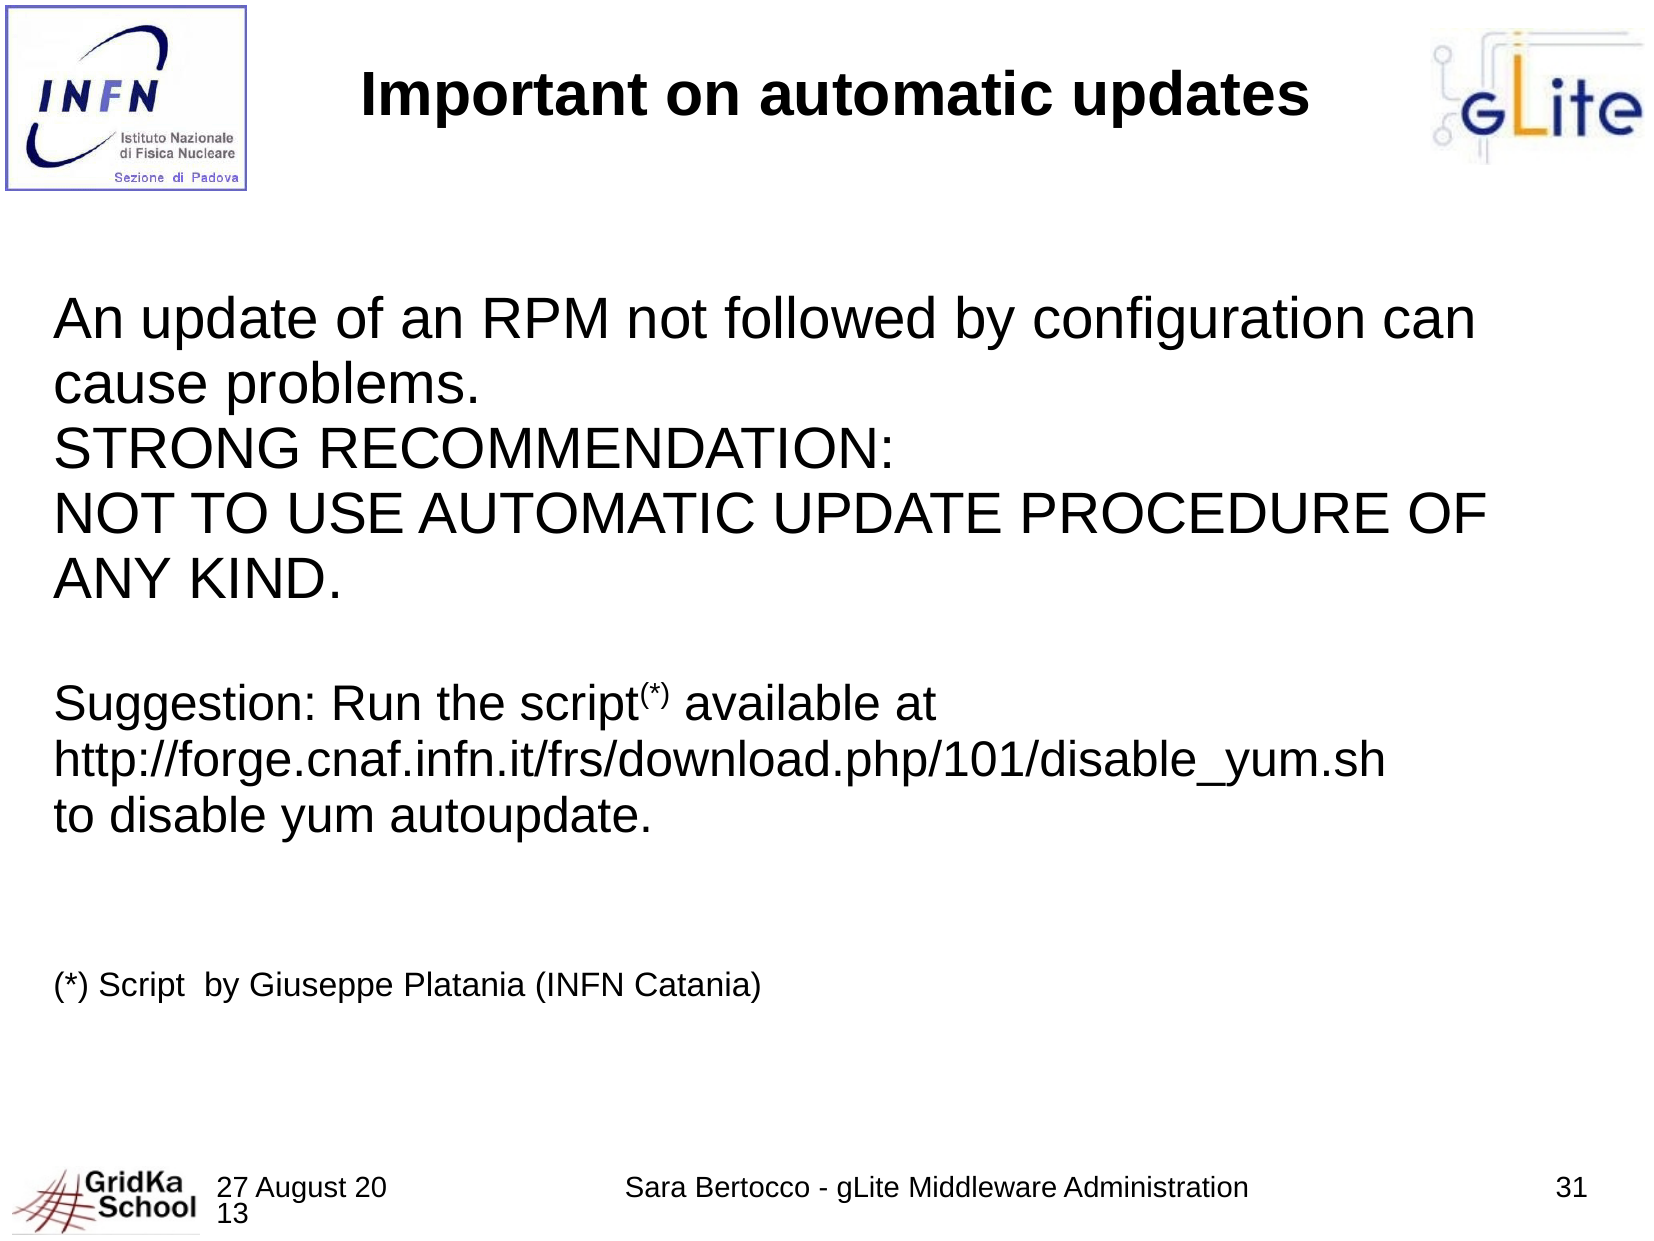

# Important on automatic updates
An update of an RPM not followed by configuration can cause problems.
STRONG RECOMMENDATION:
NOT TO USE AUTOMATIC UPDATE PROCEDURE OF ANY KIND.
Suggestion: Run the script(*) available at http://forge.cnaf.infn.it/frs/download.php/101/disable_yum.sh
to disable yum autoupdate.
(*) Script by Giuseppe Platania (INFN Catania)
27 August 2013
Sara Bertocco - gLite Middleware Administration
31